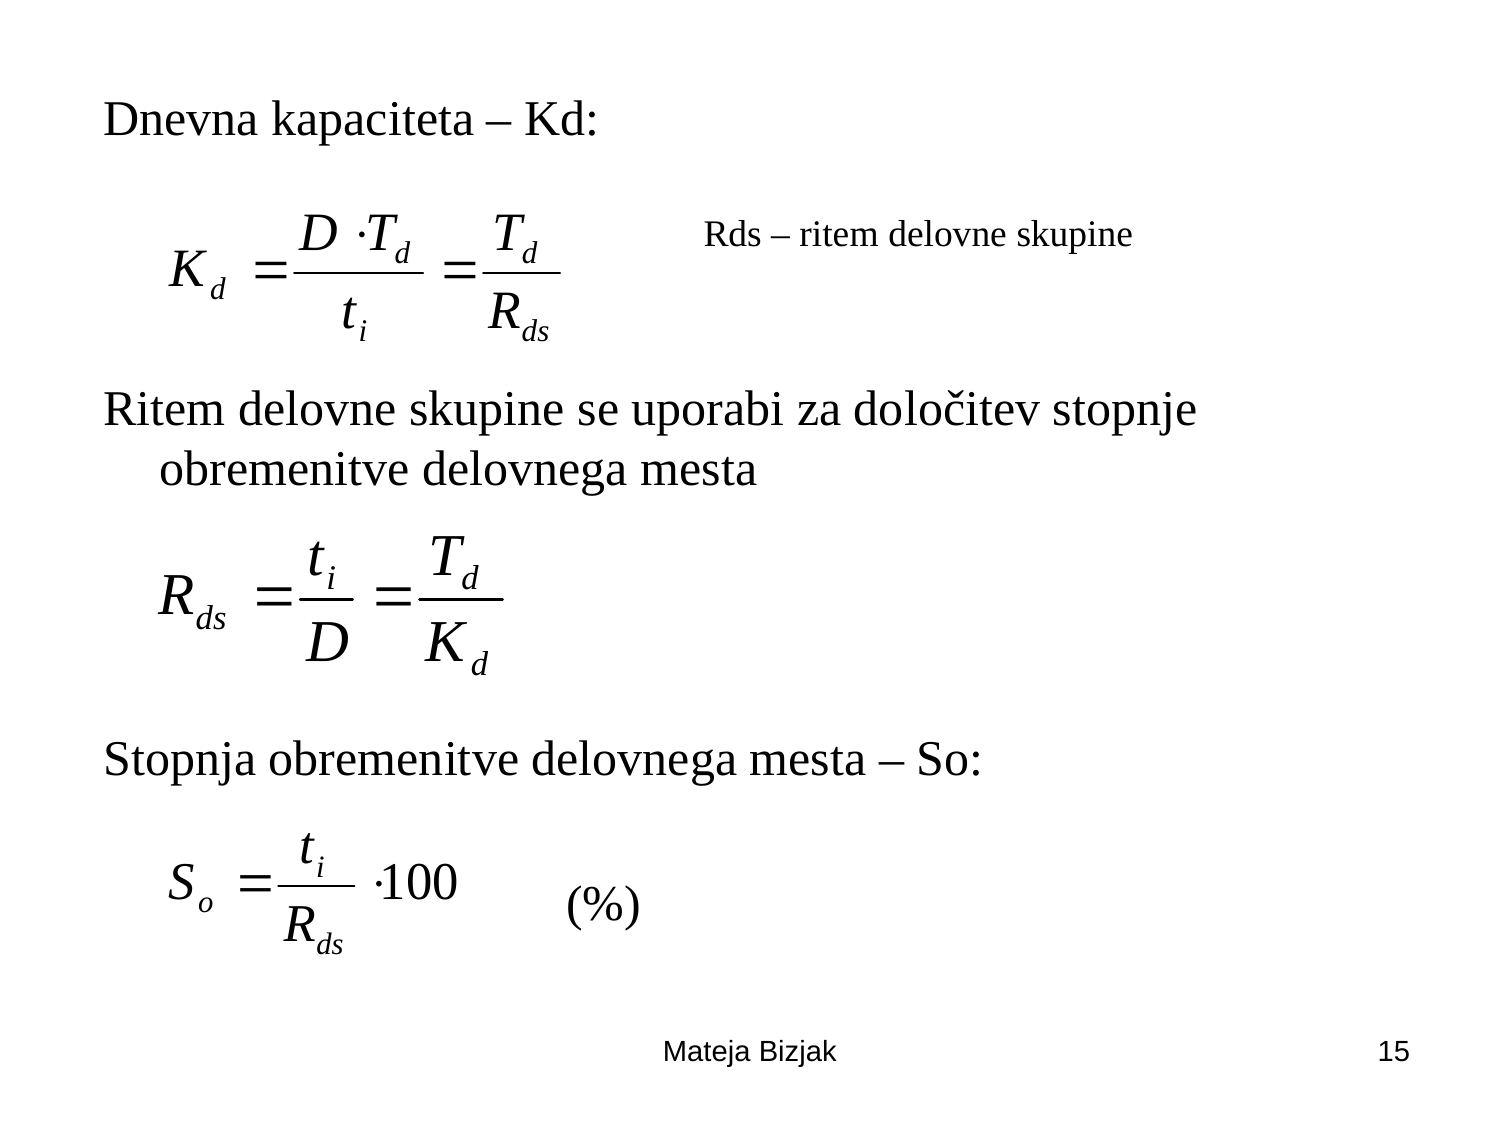

# Dnevna kapaciteta – Kd:
			Rds – ritem delovne skupine
Ritem delovne skupine se uporabi za določitev stopnje obremenitve delovnega mesta
Stopnja obremenitve delovnega mesta – So:
				 (%)
Mateja Bizjak